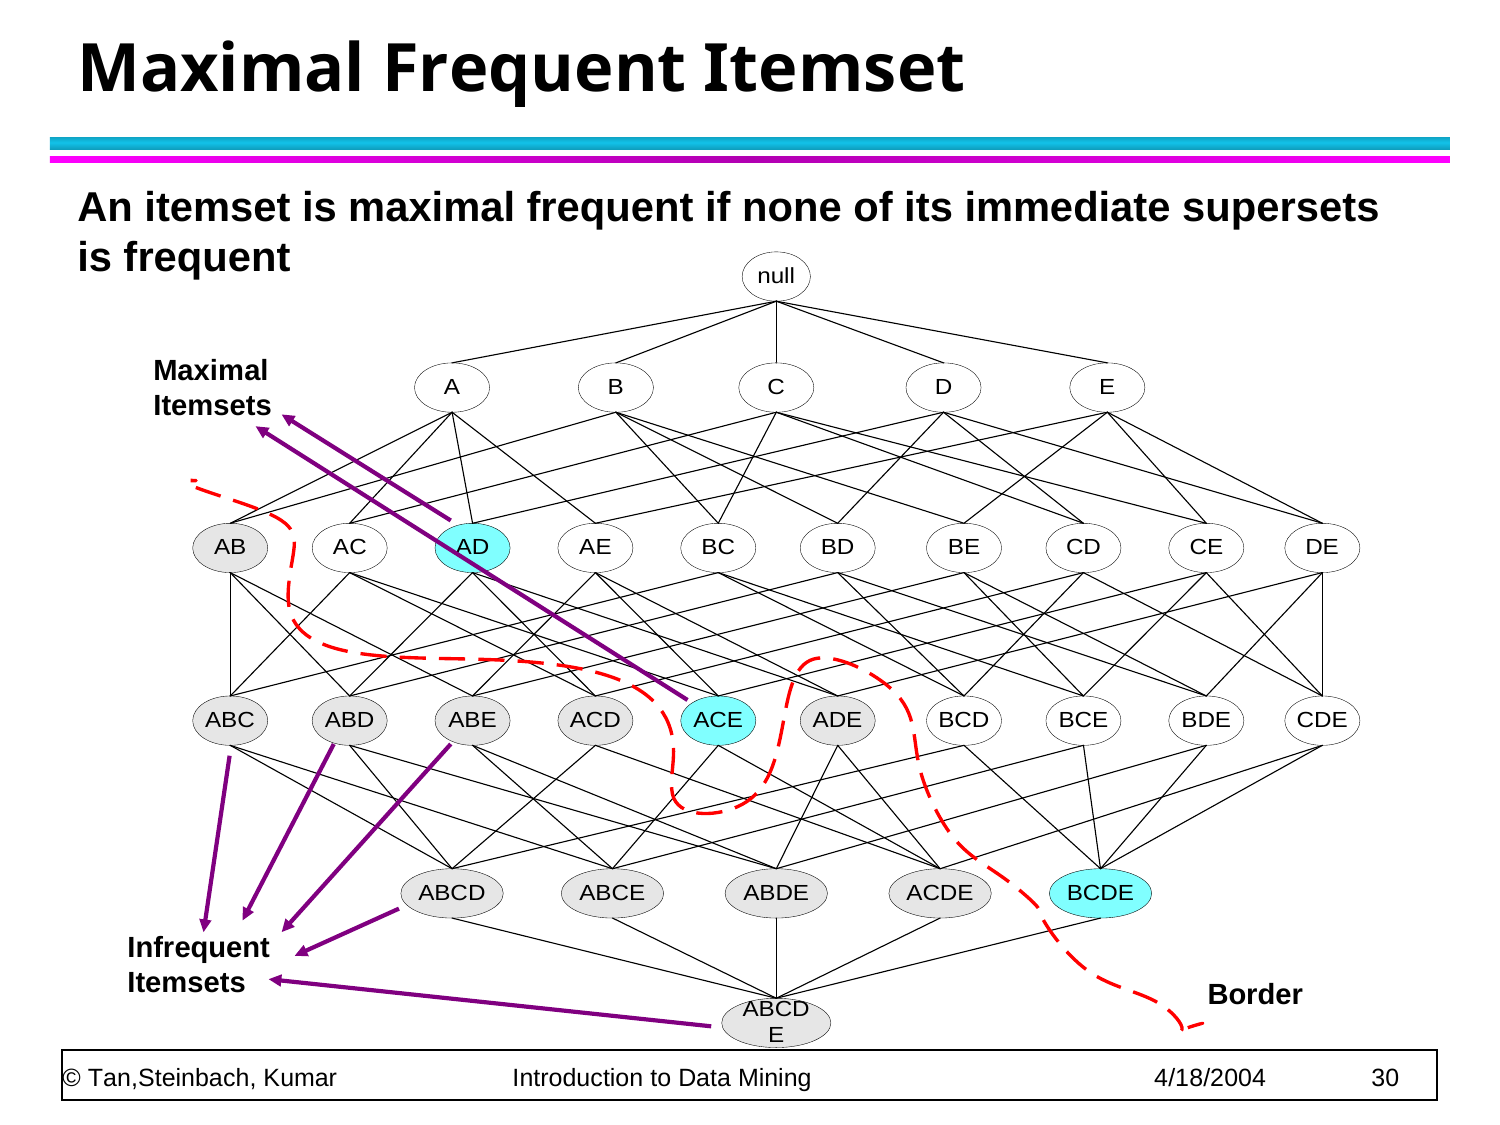

# Maximal Frequent Itemset
An itemset is maximal frequent if none of its immediate supersets is frequent
Maximal Itemsets
Infrequent Itemsets
Border